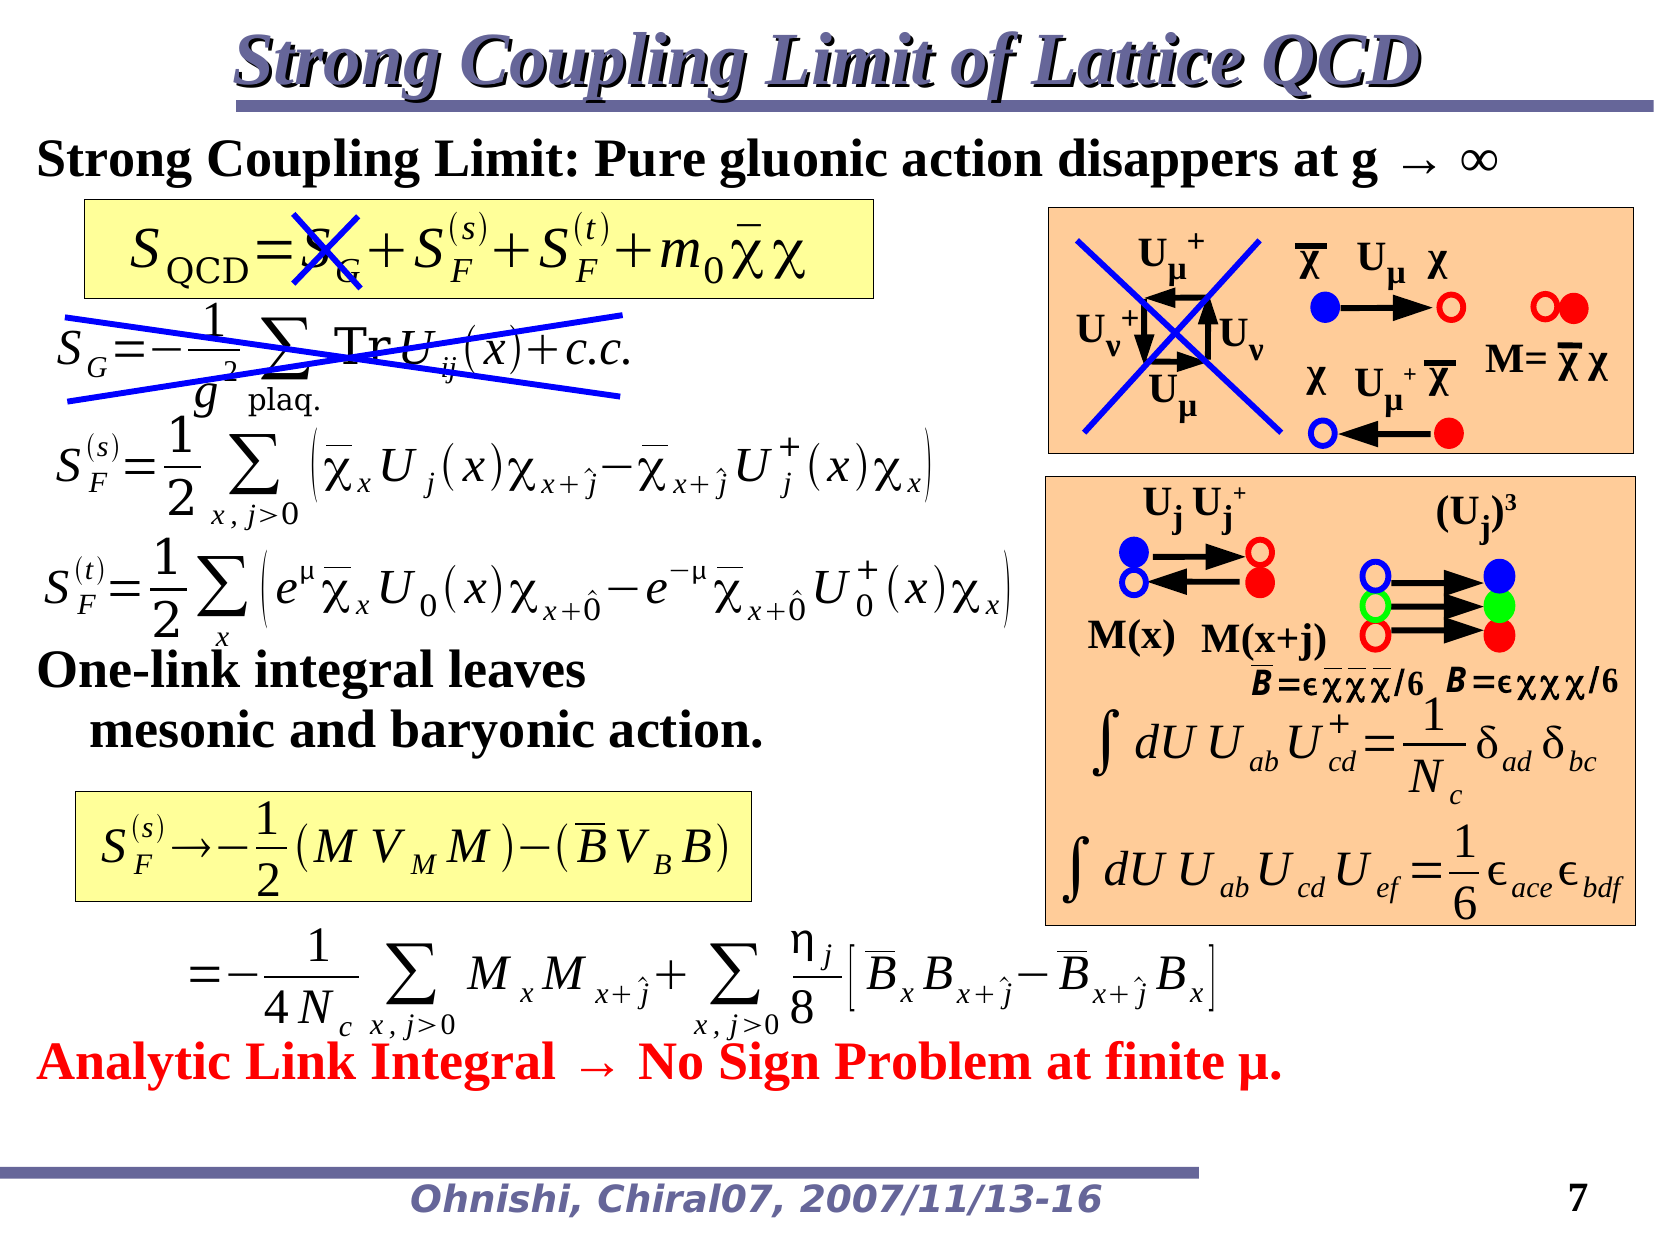

# Strong Coupling Limit of Lattice QCD
Strong Coupling Limit: Pure gluonic action disappers at g → ∞
One-link integral leaves
mesonic and baryonic action.
Analytic Link Integral → No Sign Problem at finite μ.
χ
χ
Uμ
Uμ+
Uν+
Uν
Uμ
M= χ χ
χ
χ
Uμ+
Uj Uj+
M(x)
M(x+j)
(Uj)3